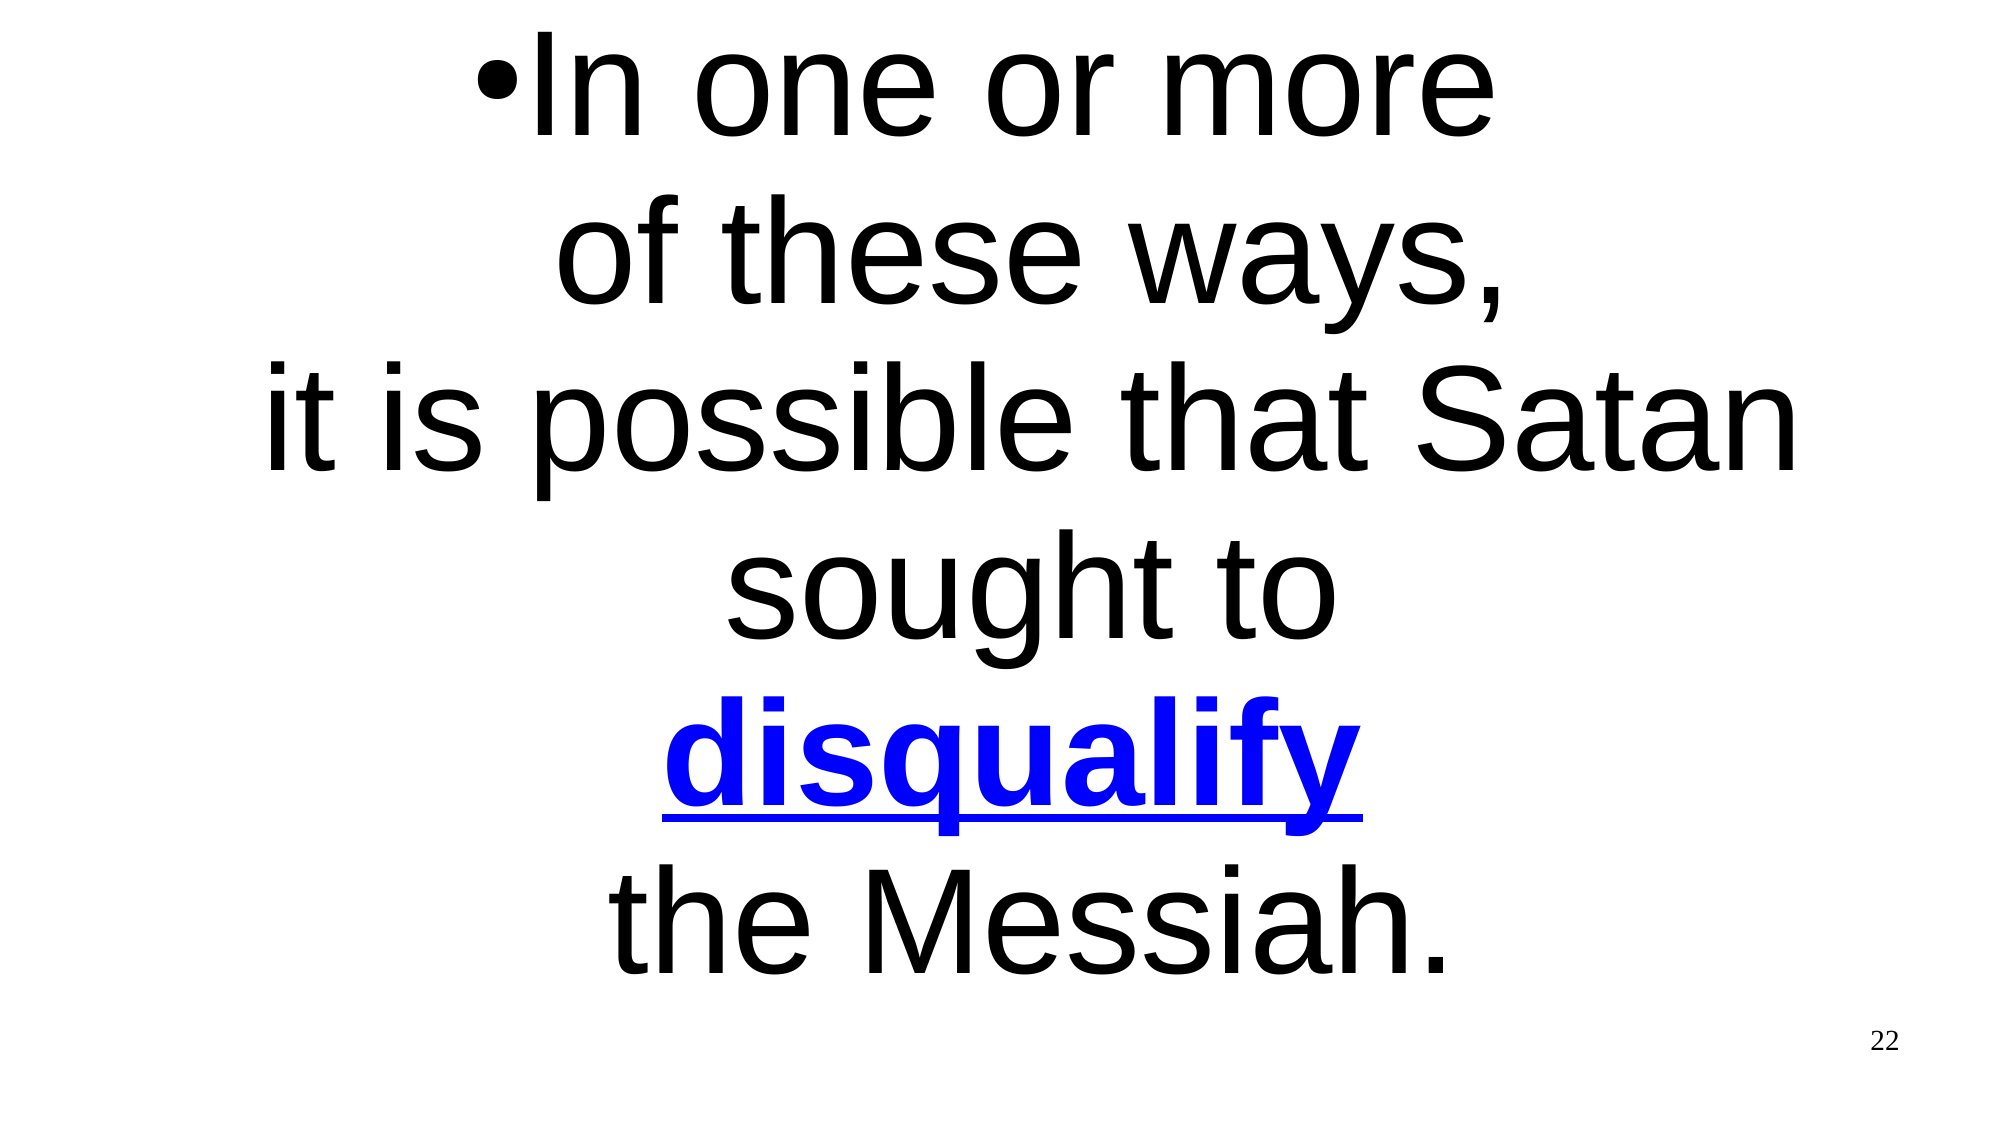

# In one or more of these ways, it is possible that Satan sought to disqualify the Messiah.
22